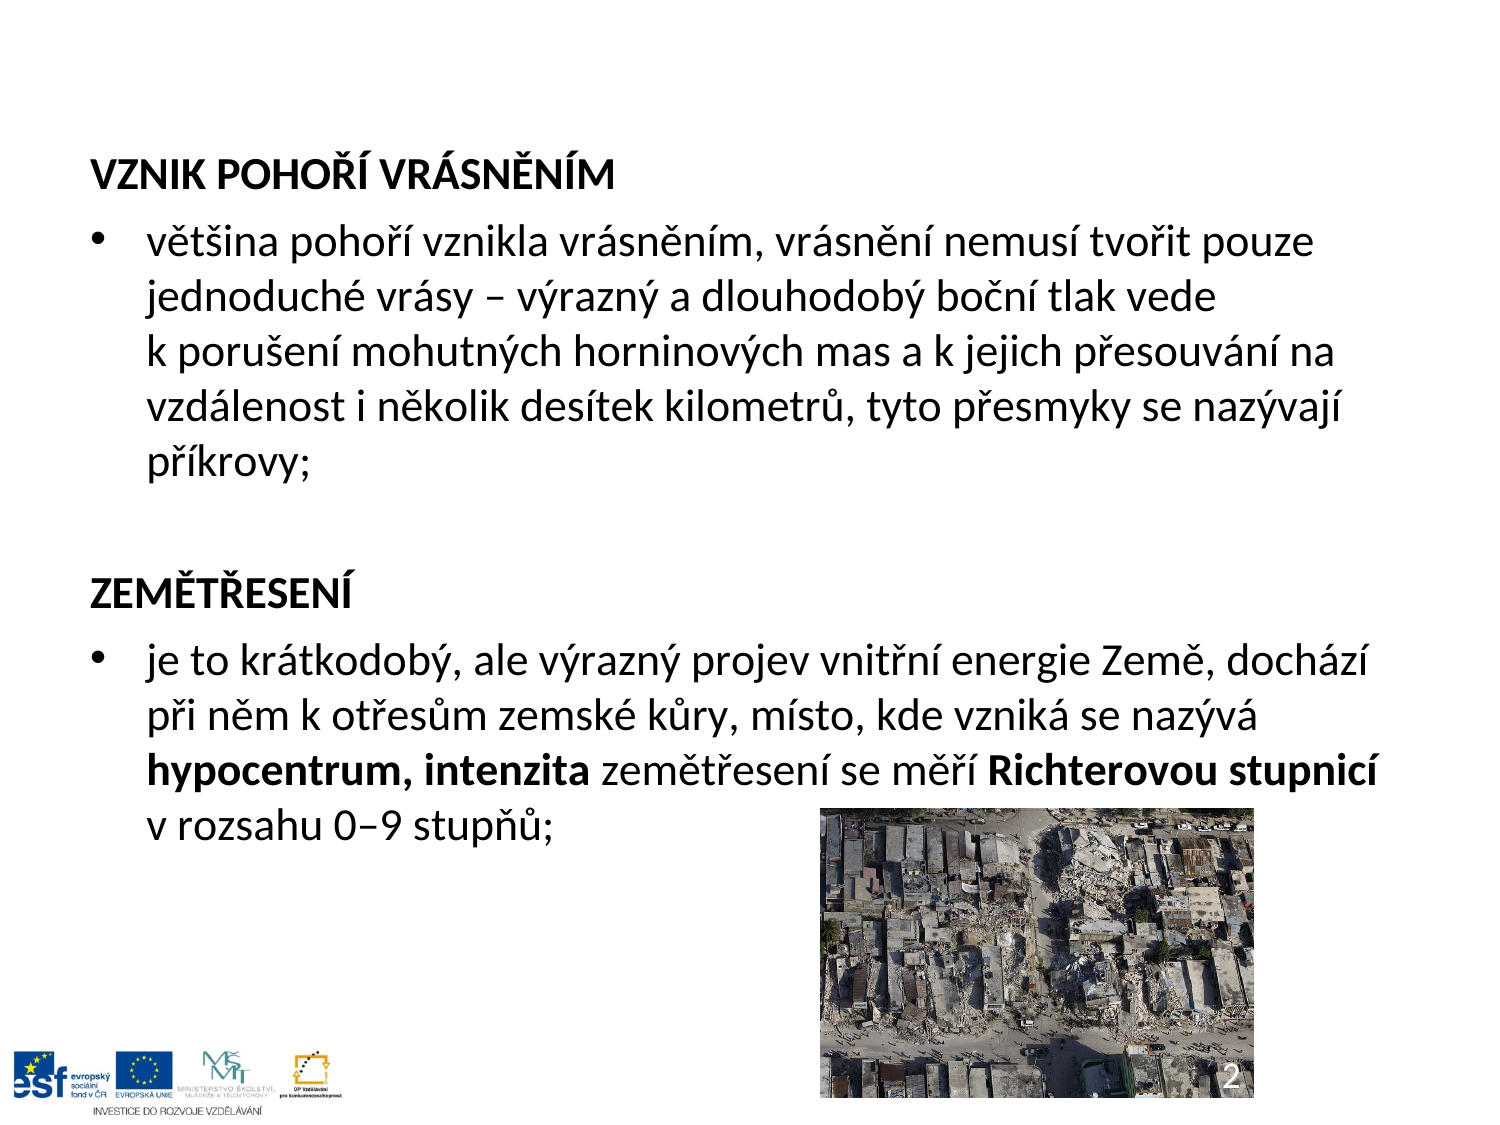

# VZNIK POHOŘÍ VRÁSNĚNÍM
většina pohoří vznikla vrásněním, vrásnění nemusí tvořit pouze jednoduché vrásy – výrazný a dlouhodobý boční tlak vede
k porušení mohutných horninových mas a k jejich přesouvání na vzdálenost i několik desítek kilometrů, tyto přesmyky se nazývají příkrovy;
ZEMĚTŘESENÍ
je to krátkodobý, ale výrazný projev vnitřní energie Země, dochází při něm k otřesům zemské kůry, místo, kde vzniká se nazývá hypocentrum, intenzita zemětřesení se měří Richterovou stupnicí
v rozsahu 0–9 stupňů;
2